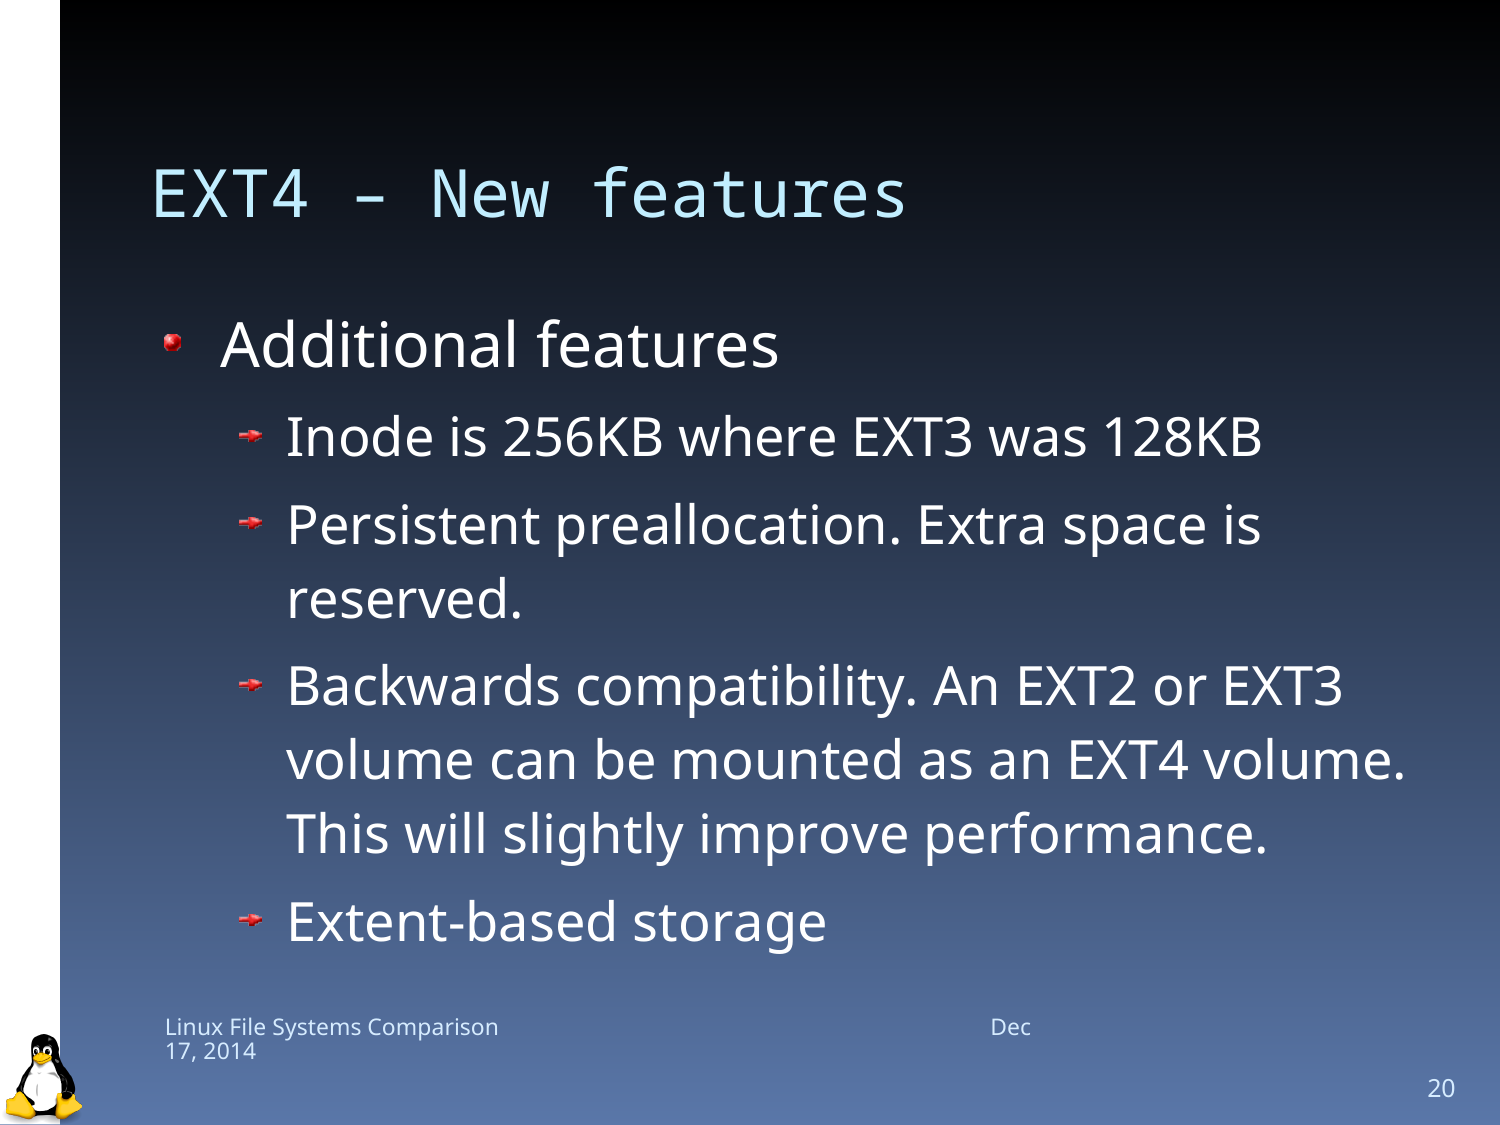

# EXT4 – New features
Additional features
Inode is 256KB where EXT3 was 128KB
Persistent preallocation. Extra space is reserved.
Backwards compatibility. An EXT2 or EXT3 volume can be mounted as an EXT4 volume. This will slightly improve performance.
Extent-based storage
Linux File Systems Comparison Dec 17, 2014
Dec 17, 2014
20